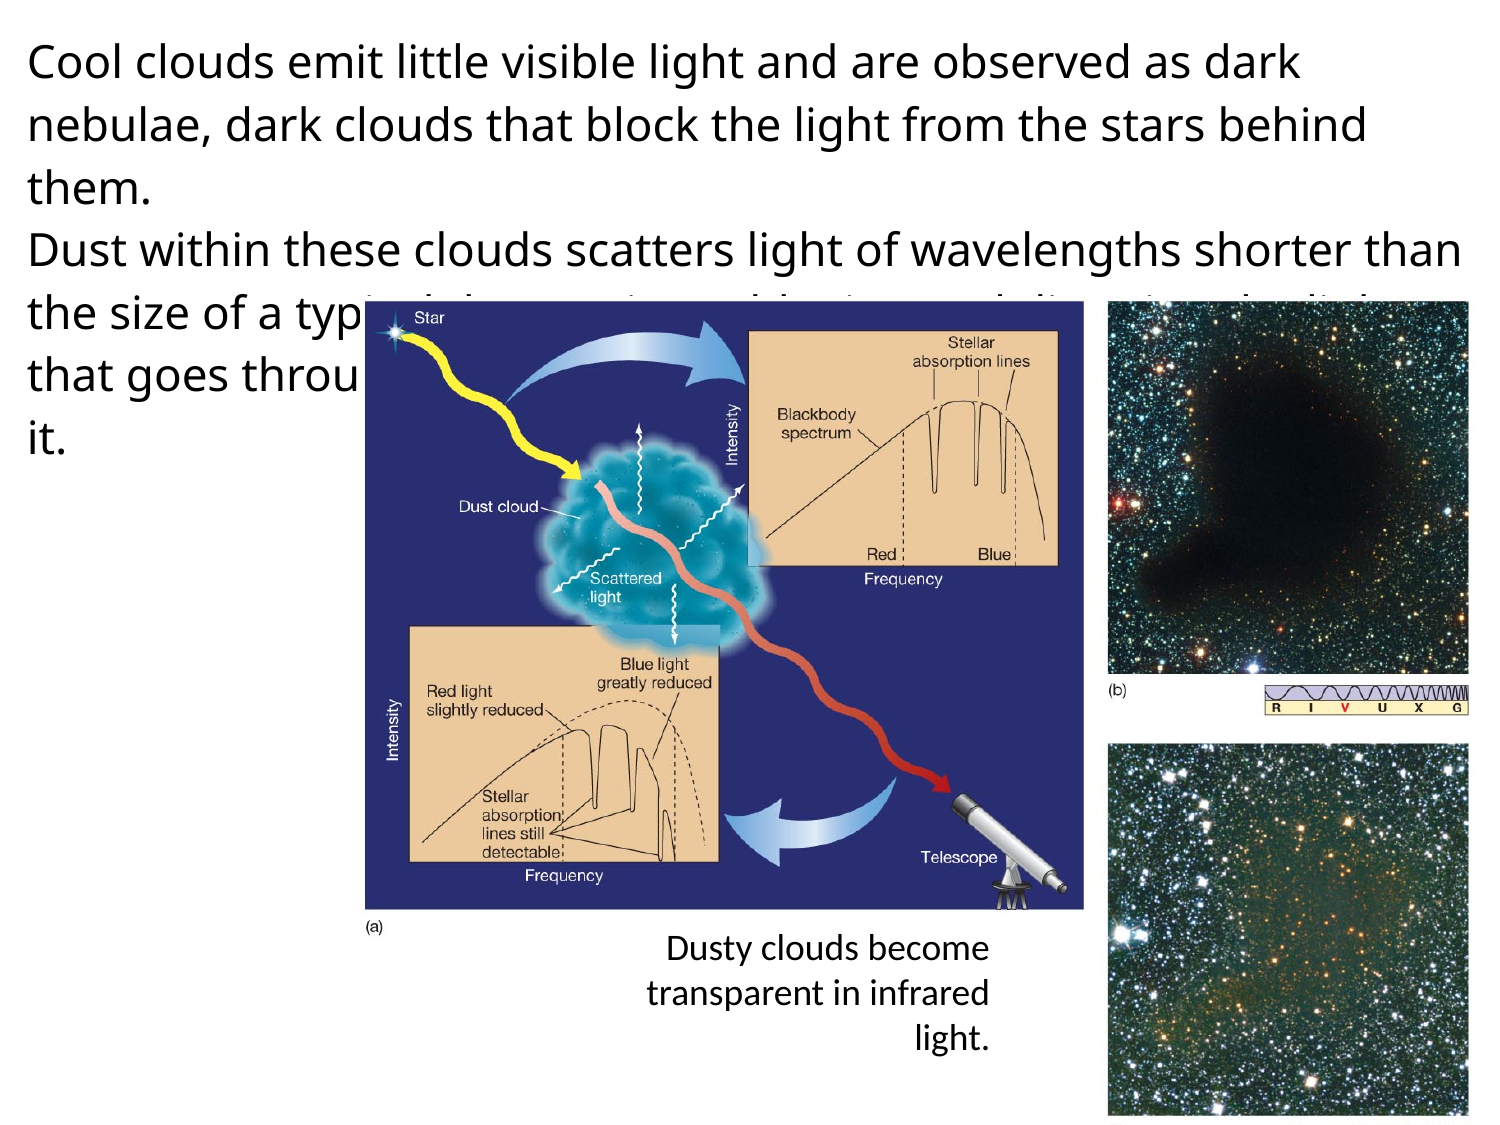

# Cool clouds emit little visible light and are observed as dark nebulae, dark clouds that block the light from the stars behind them. Dust within these clouds scatters light of wavelengths shorter than the size of a typical dust grain, reddening and dimming the light that goes through it.
Dusty clouds become transparent in infrared light.